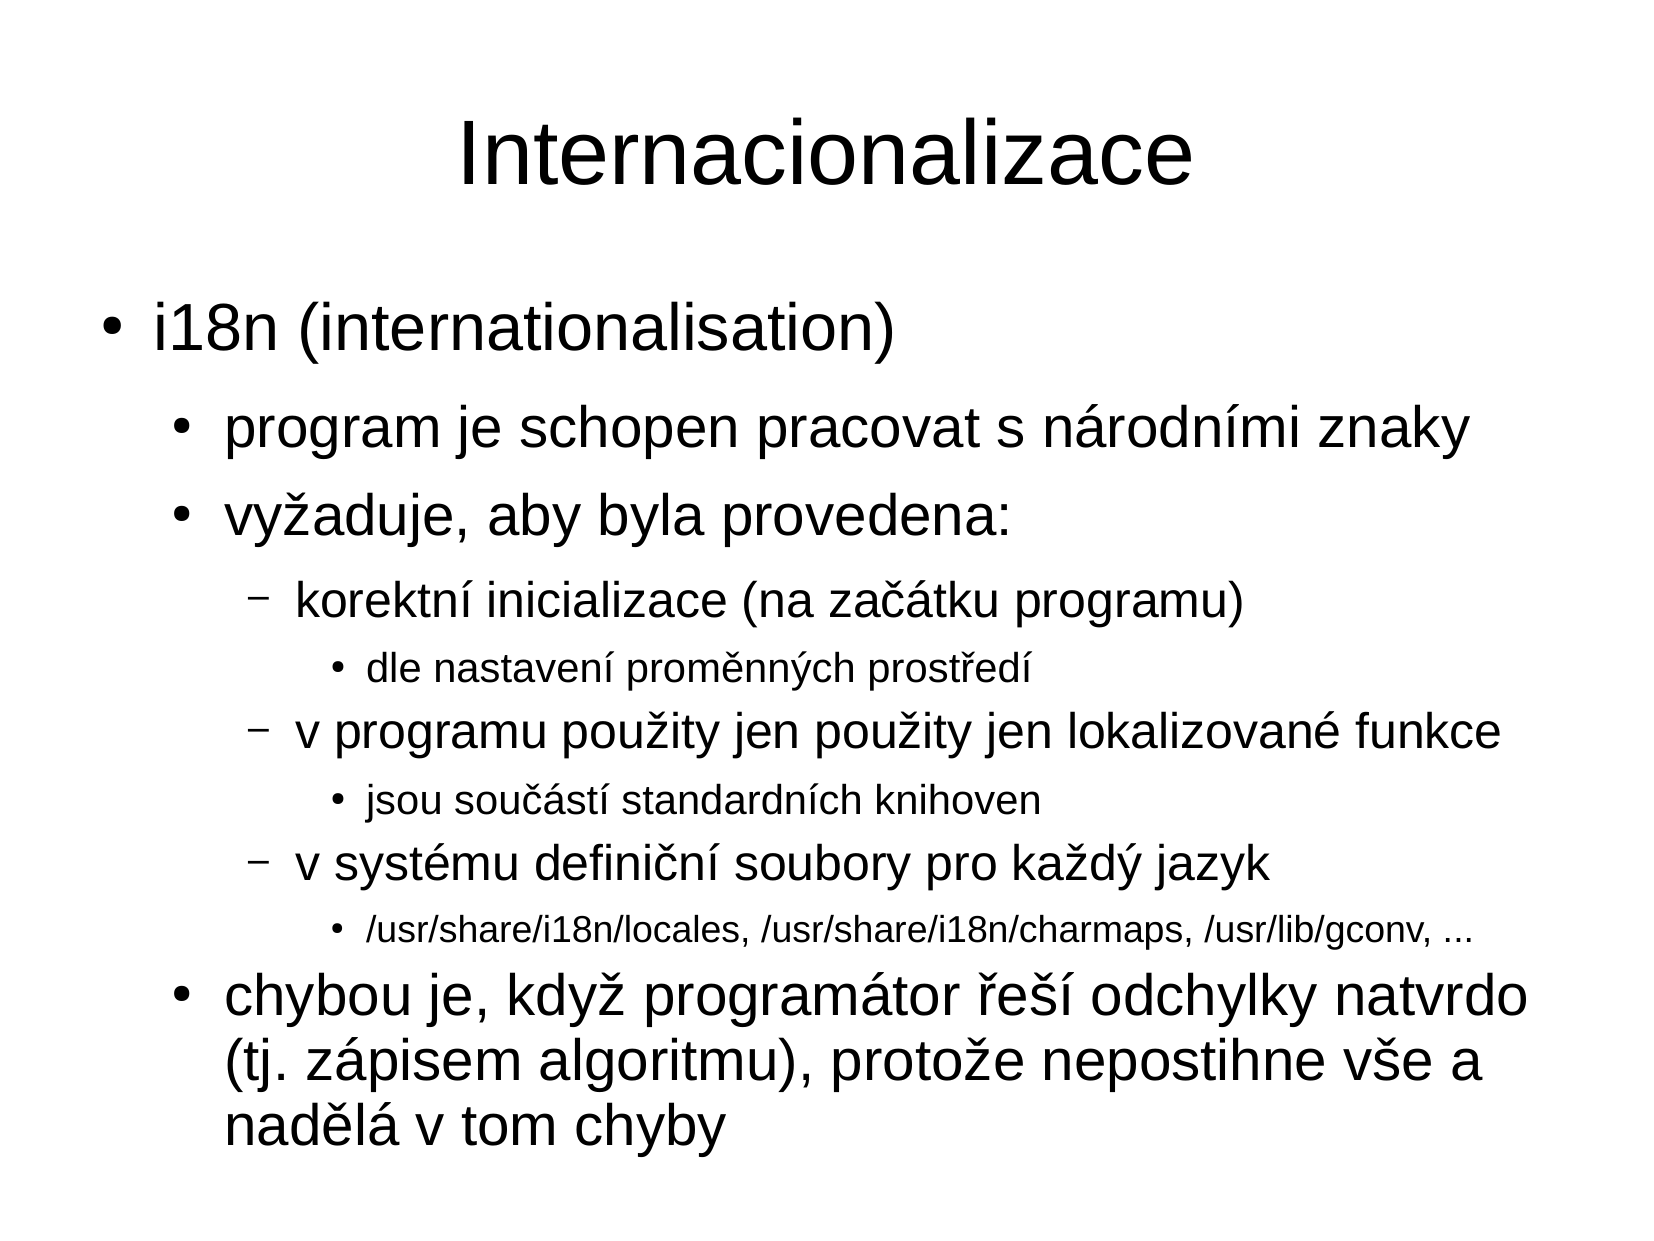

# Internacionalizace
i18n (internationalisation)
program je schopen pracovat s národními znaky
vyžaduje, aby byla provedena:
korektní inicializace (na začátku programu)
dle nastavení proměnných prostředí
v programu použity jen použity jen lokalizované funkce
jsou součástí standardních knihoven
v systému definiční soubory pro každý jazyk
/usr/share/i18n/locales, /usr/share/i18n/charmaps, /usr/lib/gconv, ...
chybou je, když programátor řeší odchylky natvrdo (tj. zápisem algoritmu), protože nepostihne vše a nadělá v tom chyby